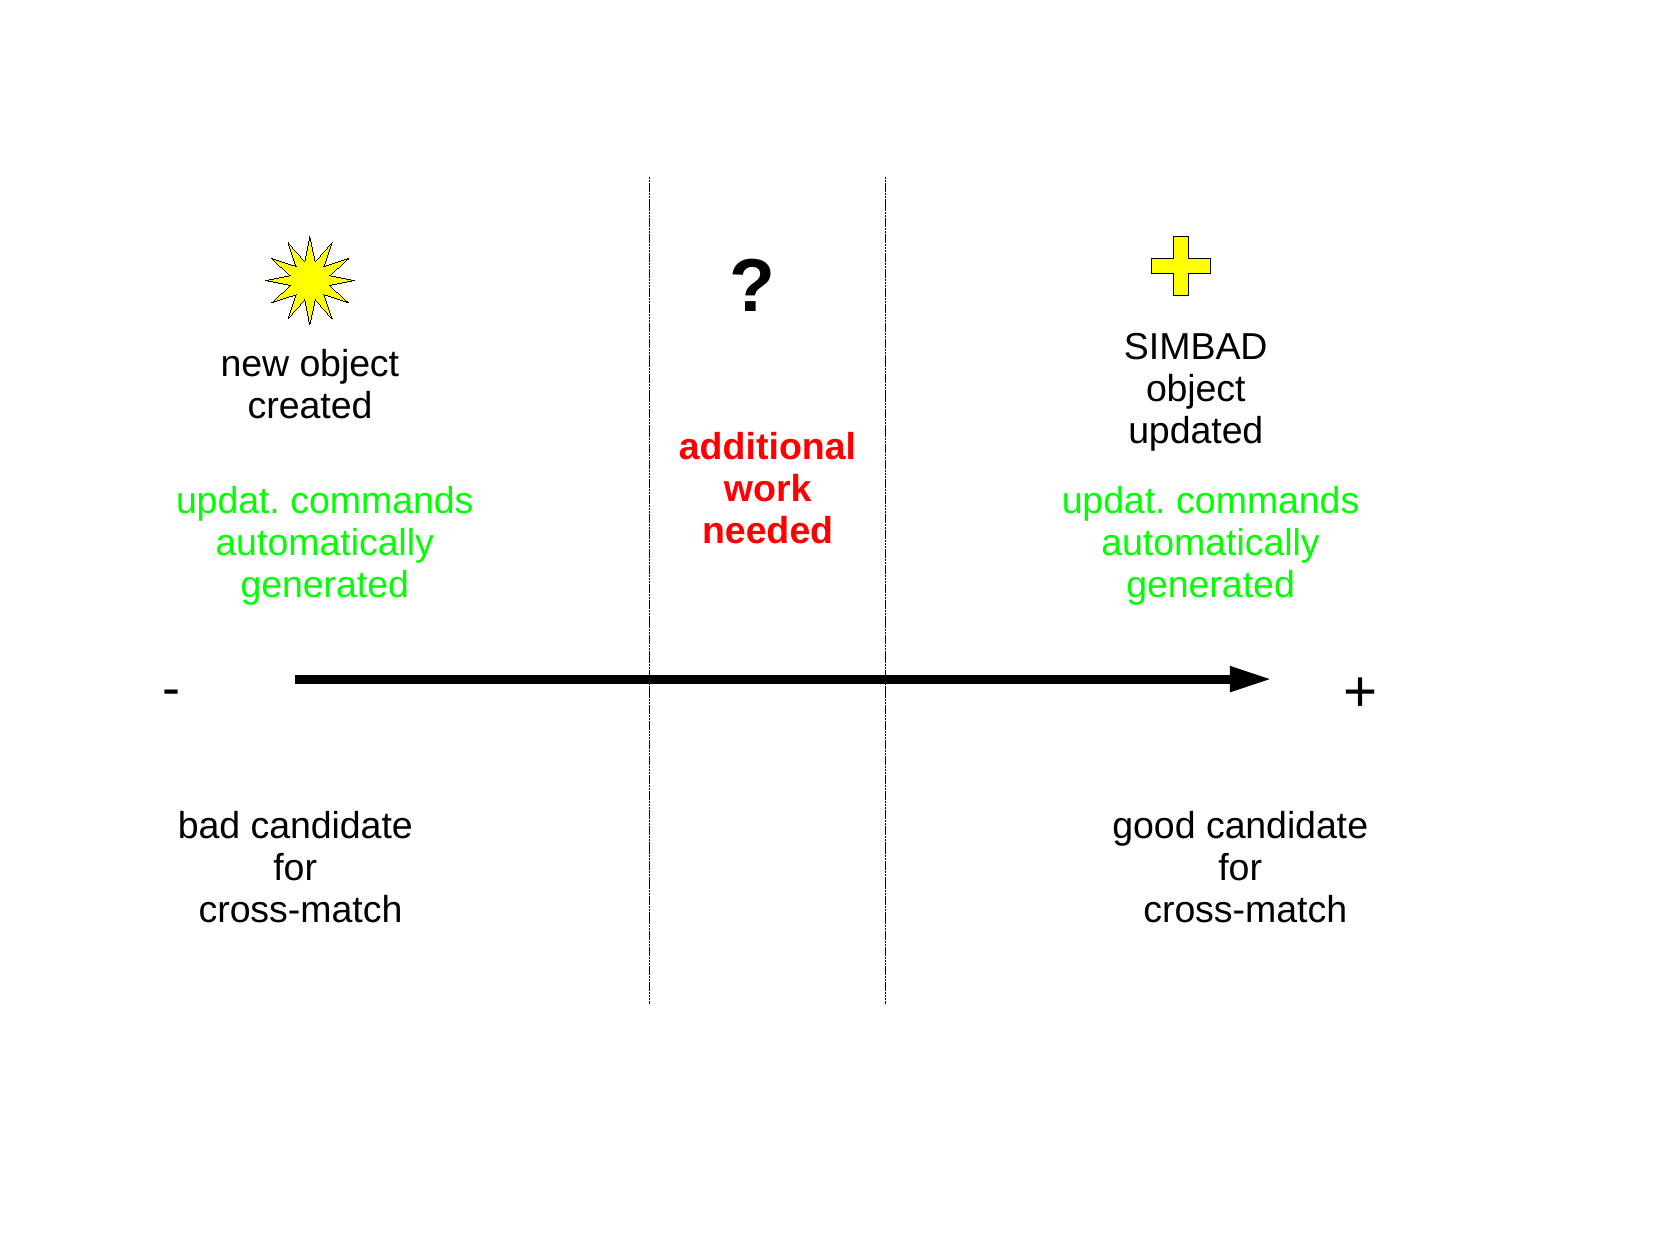

?
SIMBAD object updated
new object created
additional work needed
updat. commands
automatically generated
updat. commands
automatically generated
-
+
bad candidate
for
 cross-match
good candidate
for
 cross-match